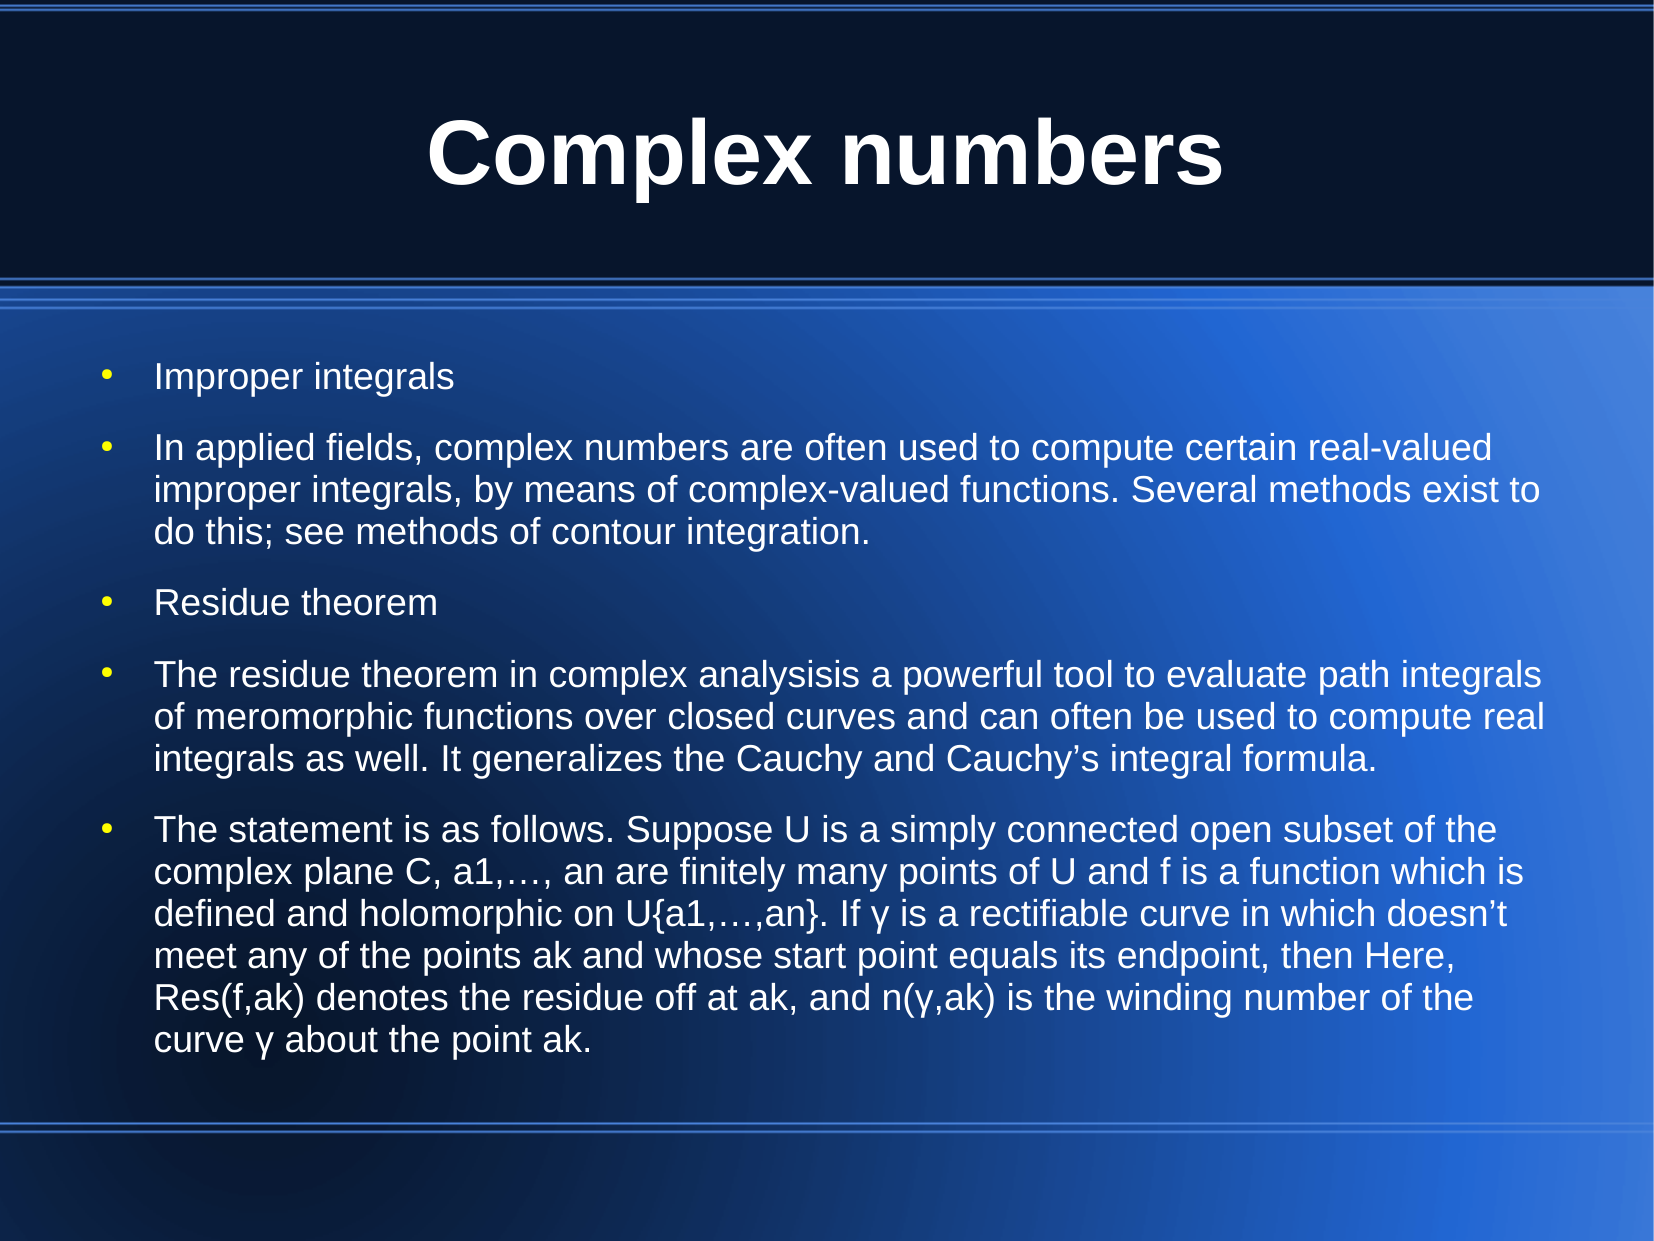

# Complex numbers
Improper integrals
In applied fields, complex numbers are often used to compute certain real-valued improper integrals, by means of complex-valued functions. Several methods exist to do this; see methods of contour integration.
Residue theorem
The residue theorem in complex analysisis a powerful tool to evaluate path integrals of meromorphic functions over closed curves and can often be used to compute real integrals as well. It generalizes the Cauchy and Cauchy’s integral formula.
The statement is as follows. Suppose U is a simply connected open subset of the complex plane C, a1,…, an are finitely many points of U and f is a function which is defined and holomorphic on U{a1,…,an}. If γ is a rectifiable curve in which doesn’t meet any of the points ak and whose start point equals its endpoint, then Here, Res(f,ak) denotes the residue off at ak, and n(γ,ak) is the winding number of the curve γ about the point ak.